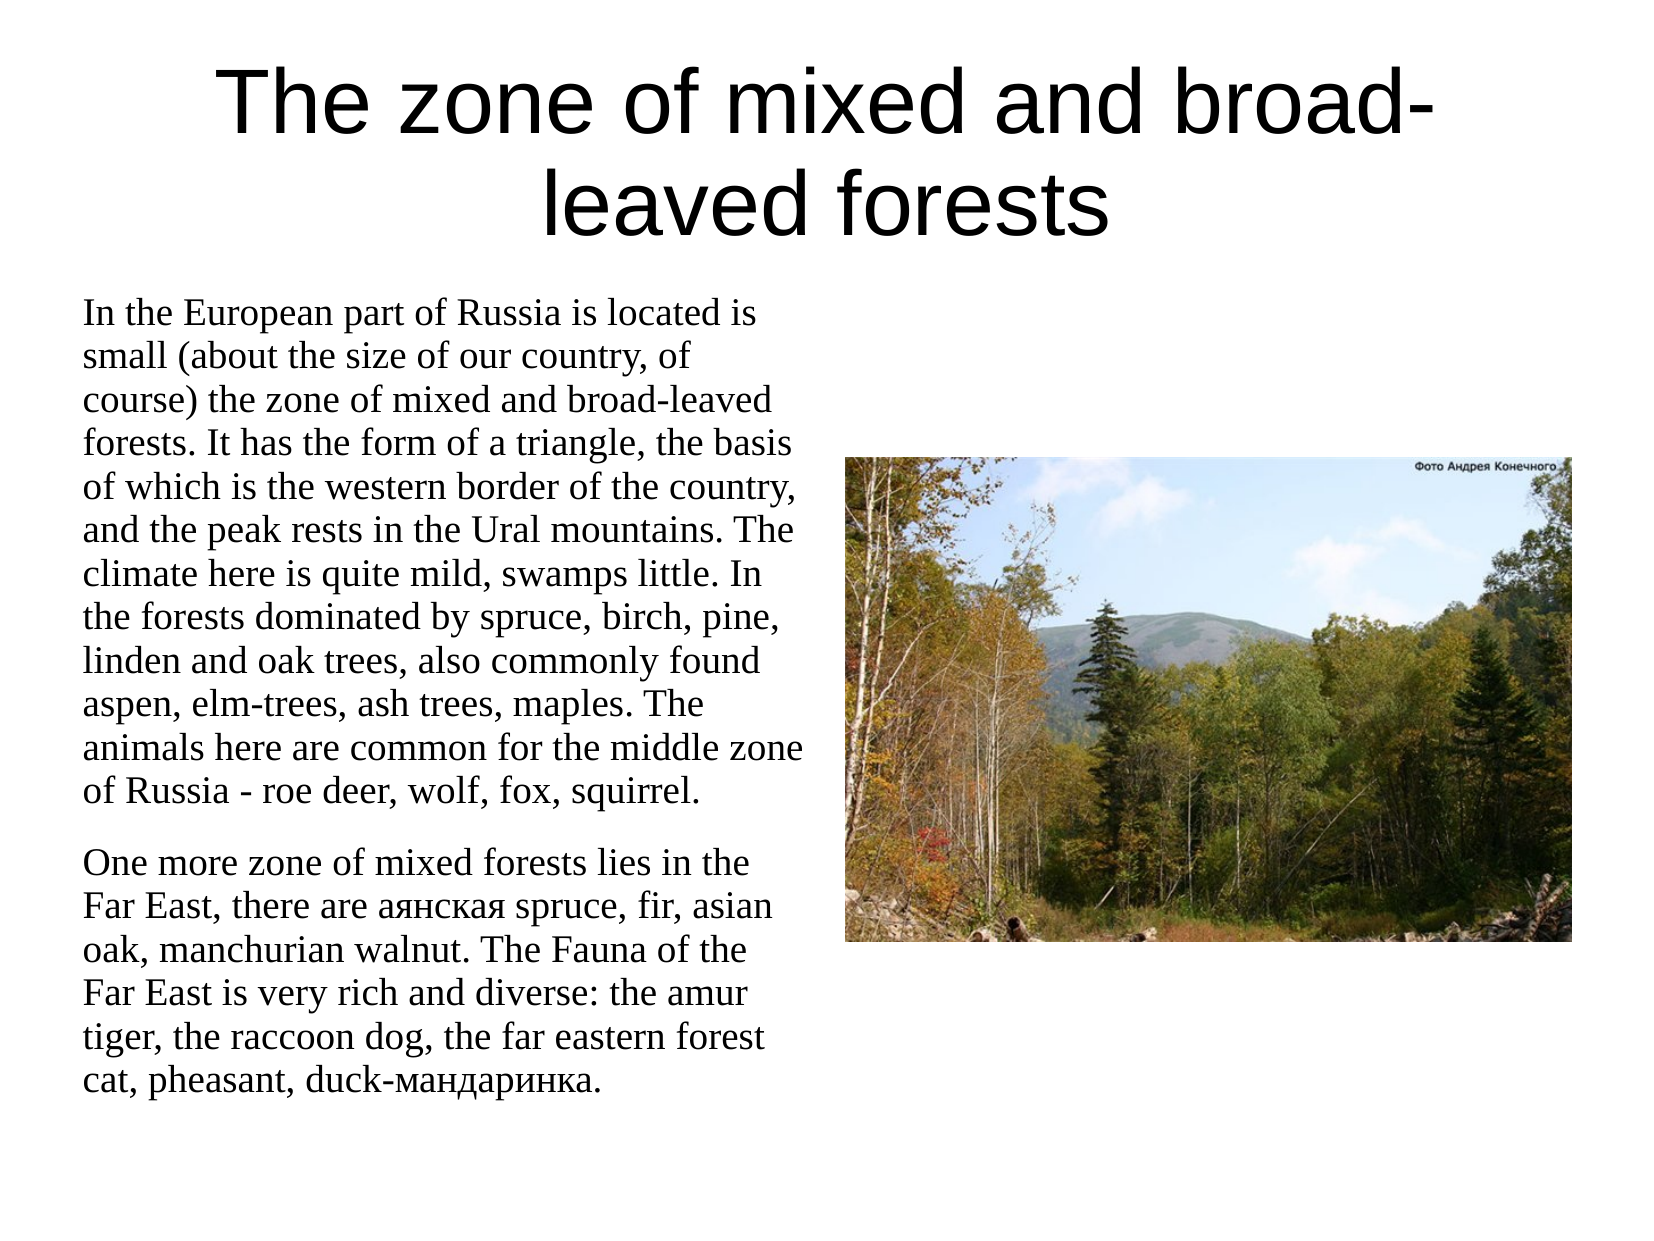

# The zone of mixed and broad-leaved forests
In the European part of Russia is located is small (about the size of our country, of course) the zone of mixed and broad-leaved forests. It has the form of a triangle, the basis of which is the western border of the country, and the peak rests in the Ural mountains. The climate here is quite mild, swamps little. In the forests dominated by spruce, birch, pine, linden and oak trees, also commonly found aspen, elm-trees, ash trees, maples. The animals here are common for the middle zone of Russia - roe deer, wolf, fox, squirrel.
One more zone of mixed forests lies in the Far East, there are аянская spruce, fir, asian oak, manchurian walnut. The Fauna of the Far East is very rich and diverse: the amur tiger, the raccoon dog, the far eastern forest cat, pheasant, duck-мандаринка.